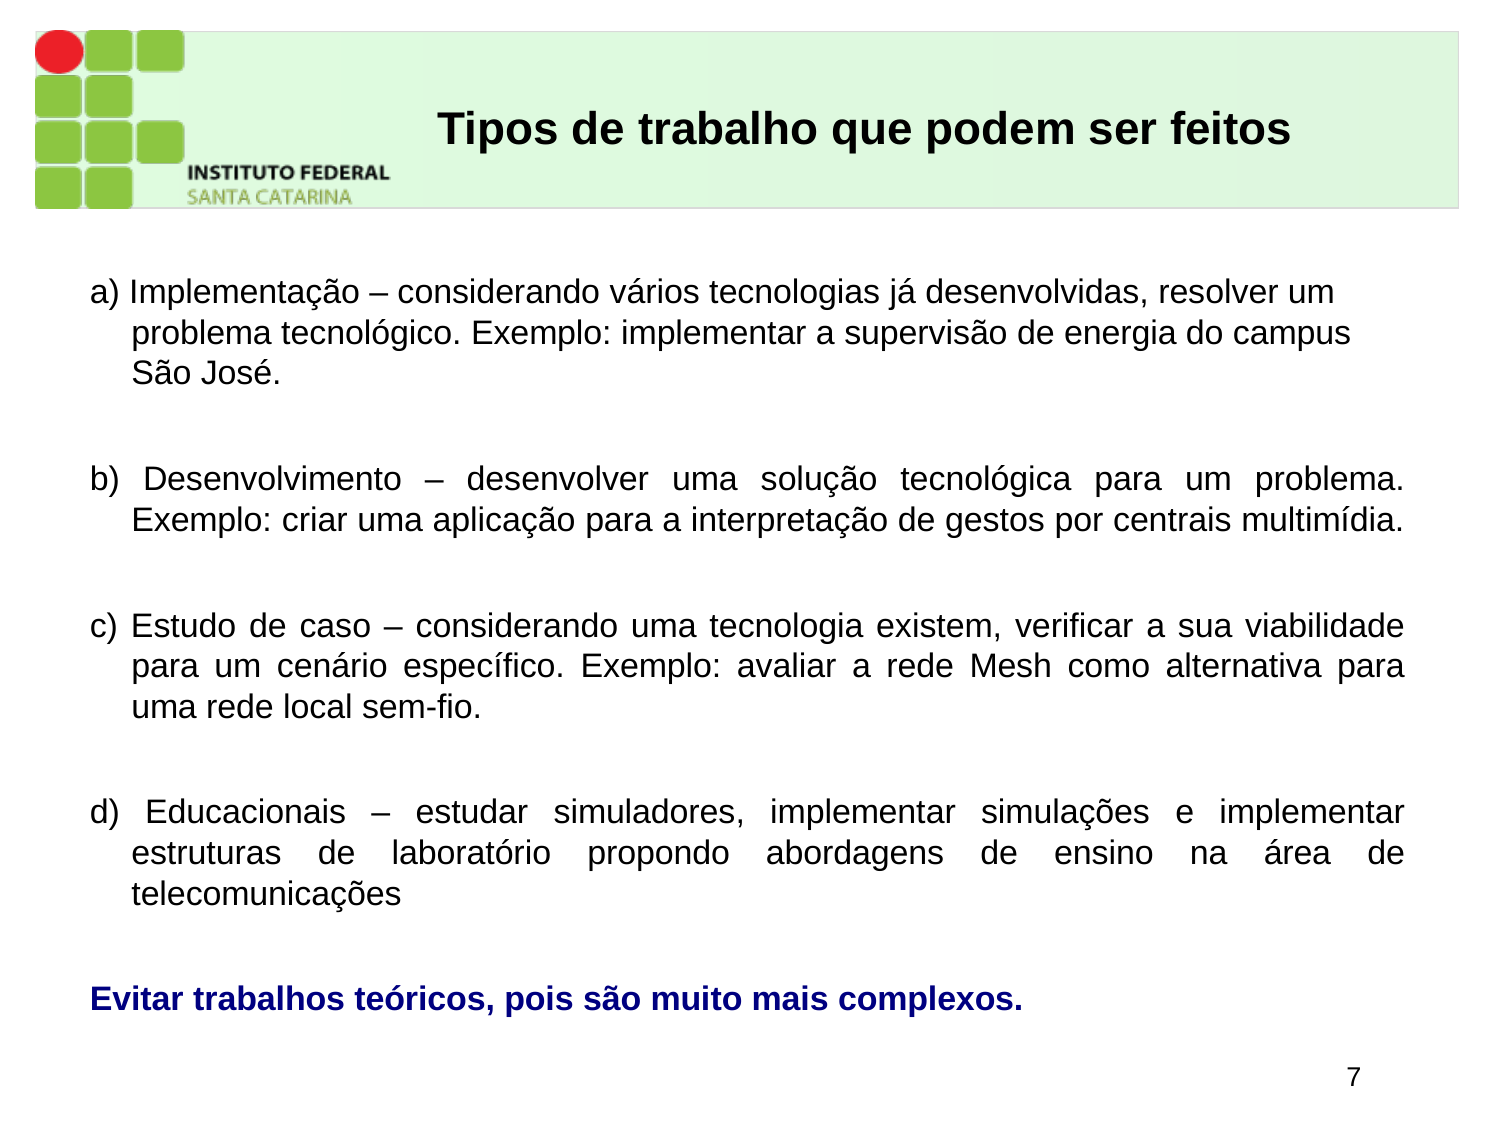

# Tipos de trabalho que podem ser feitos
a) Implementação – considerando vários tecnologias já desenvolvidas, resolver um problema tecnológico. Exemplo: implementar a supervisão de energia do campus São José.
b) Desenvolvimento – desenvolver uma solução tecnológica para um problema. Exemplo: criar uma aplicação para a interpretação de gestos por centrais multimídia.
c) Estudo de caso – considerando uma tecnologia existem, verificar a sua viabilidade para um cenário específico. Exemplo: avaliar a rede Mesh como alternativa para uma rede local sem-fio.
d) Educacionais – estudar simuladores, implementar simulações e implementar estruturas de laboratório propondo abordagens de ensino na área de telecomunicações
Evitar trabalhos teóricos, pois são muito mais complexos.
7